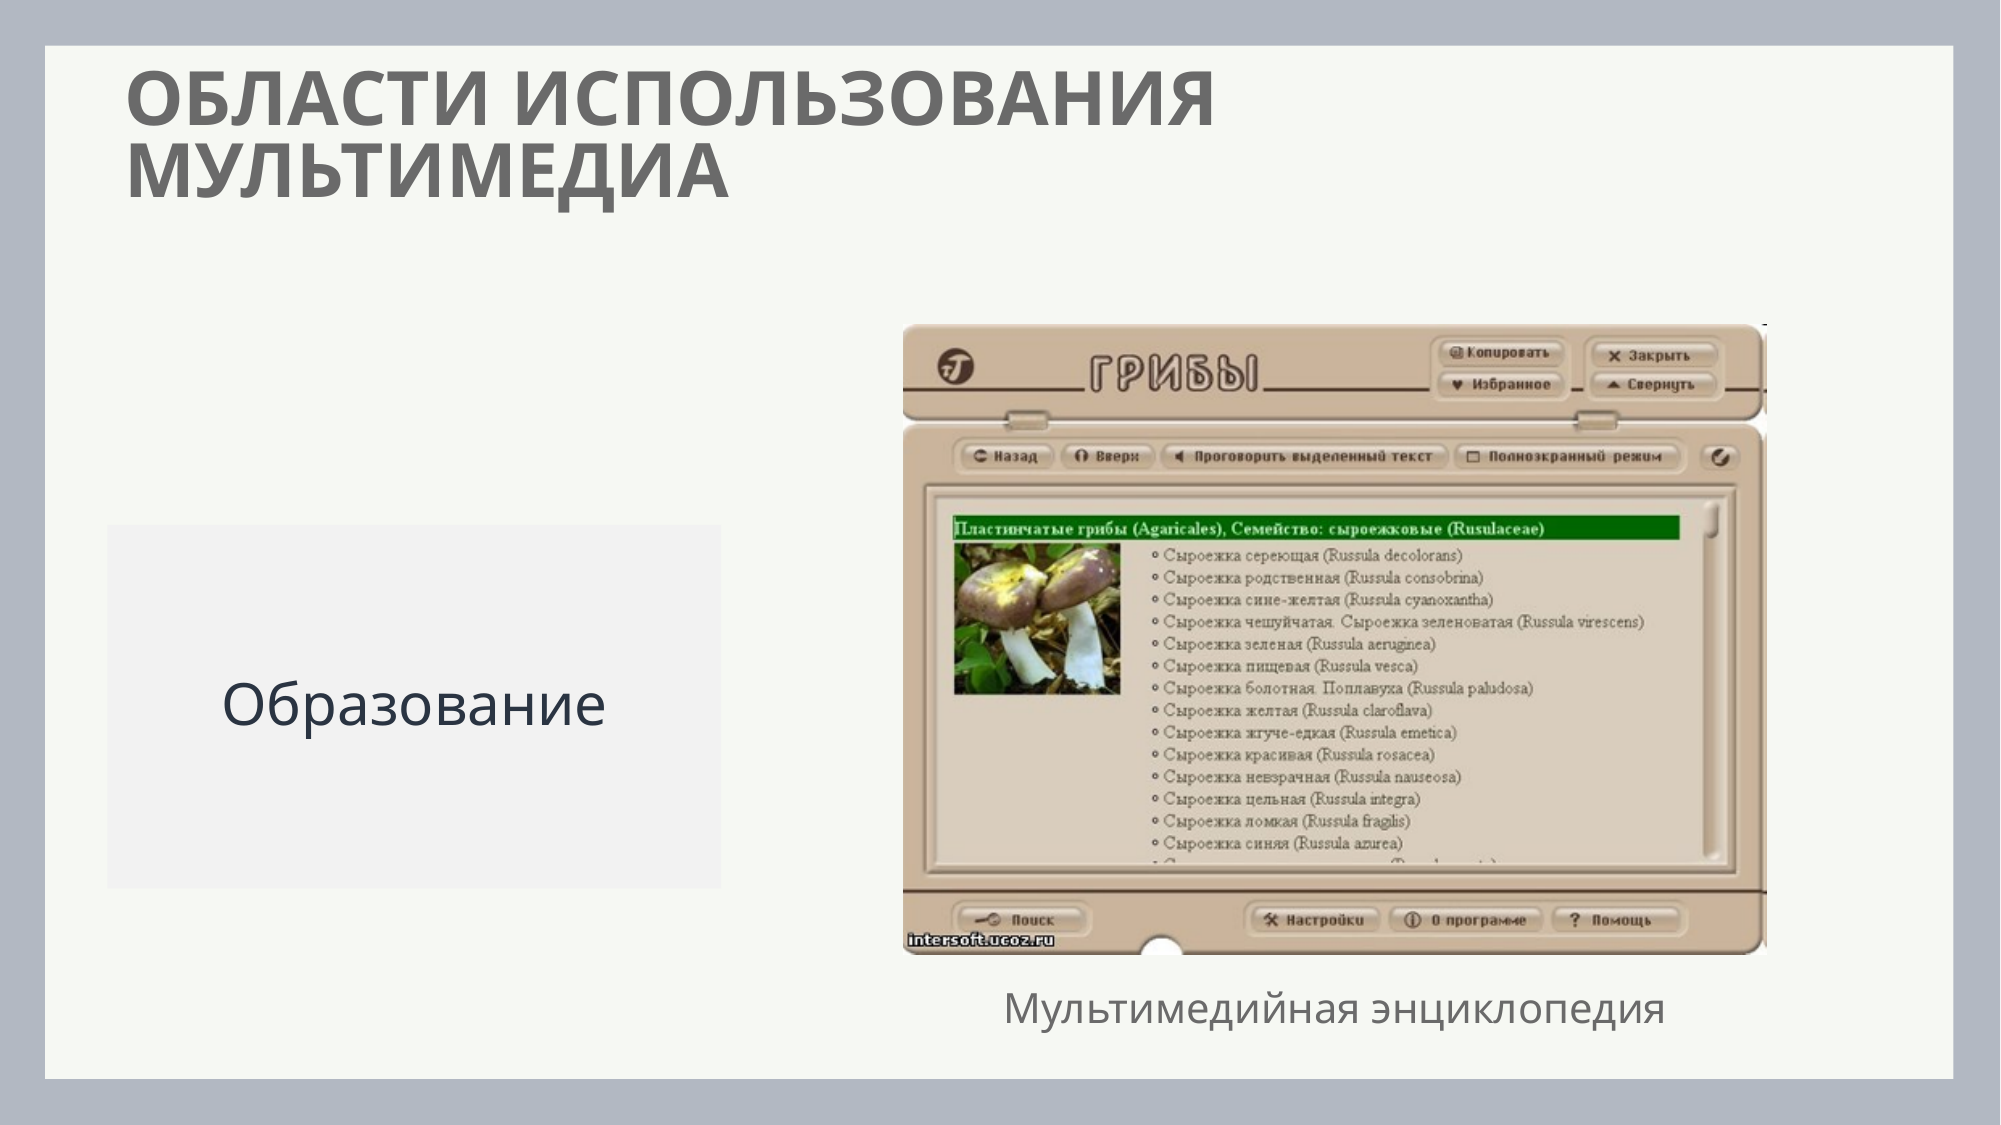

ОБЛАСТИ ИСПОЛЬЗОВАНИЯ МУЛЬТИМЕДИА
# Образование
Мультимедийная энциклопедия